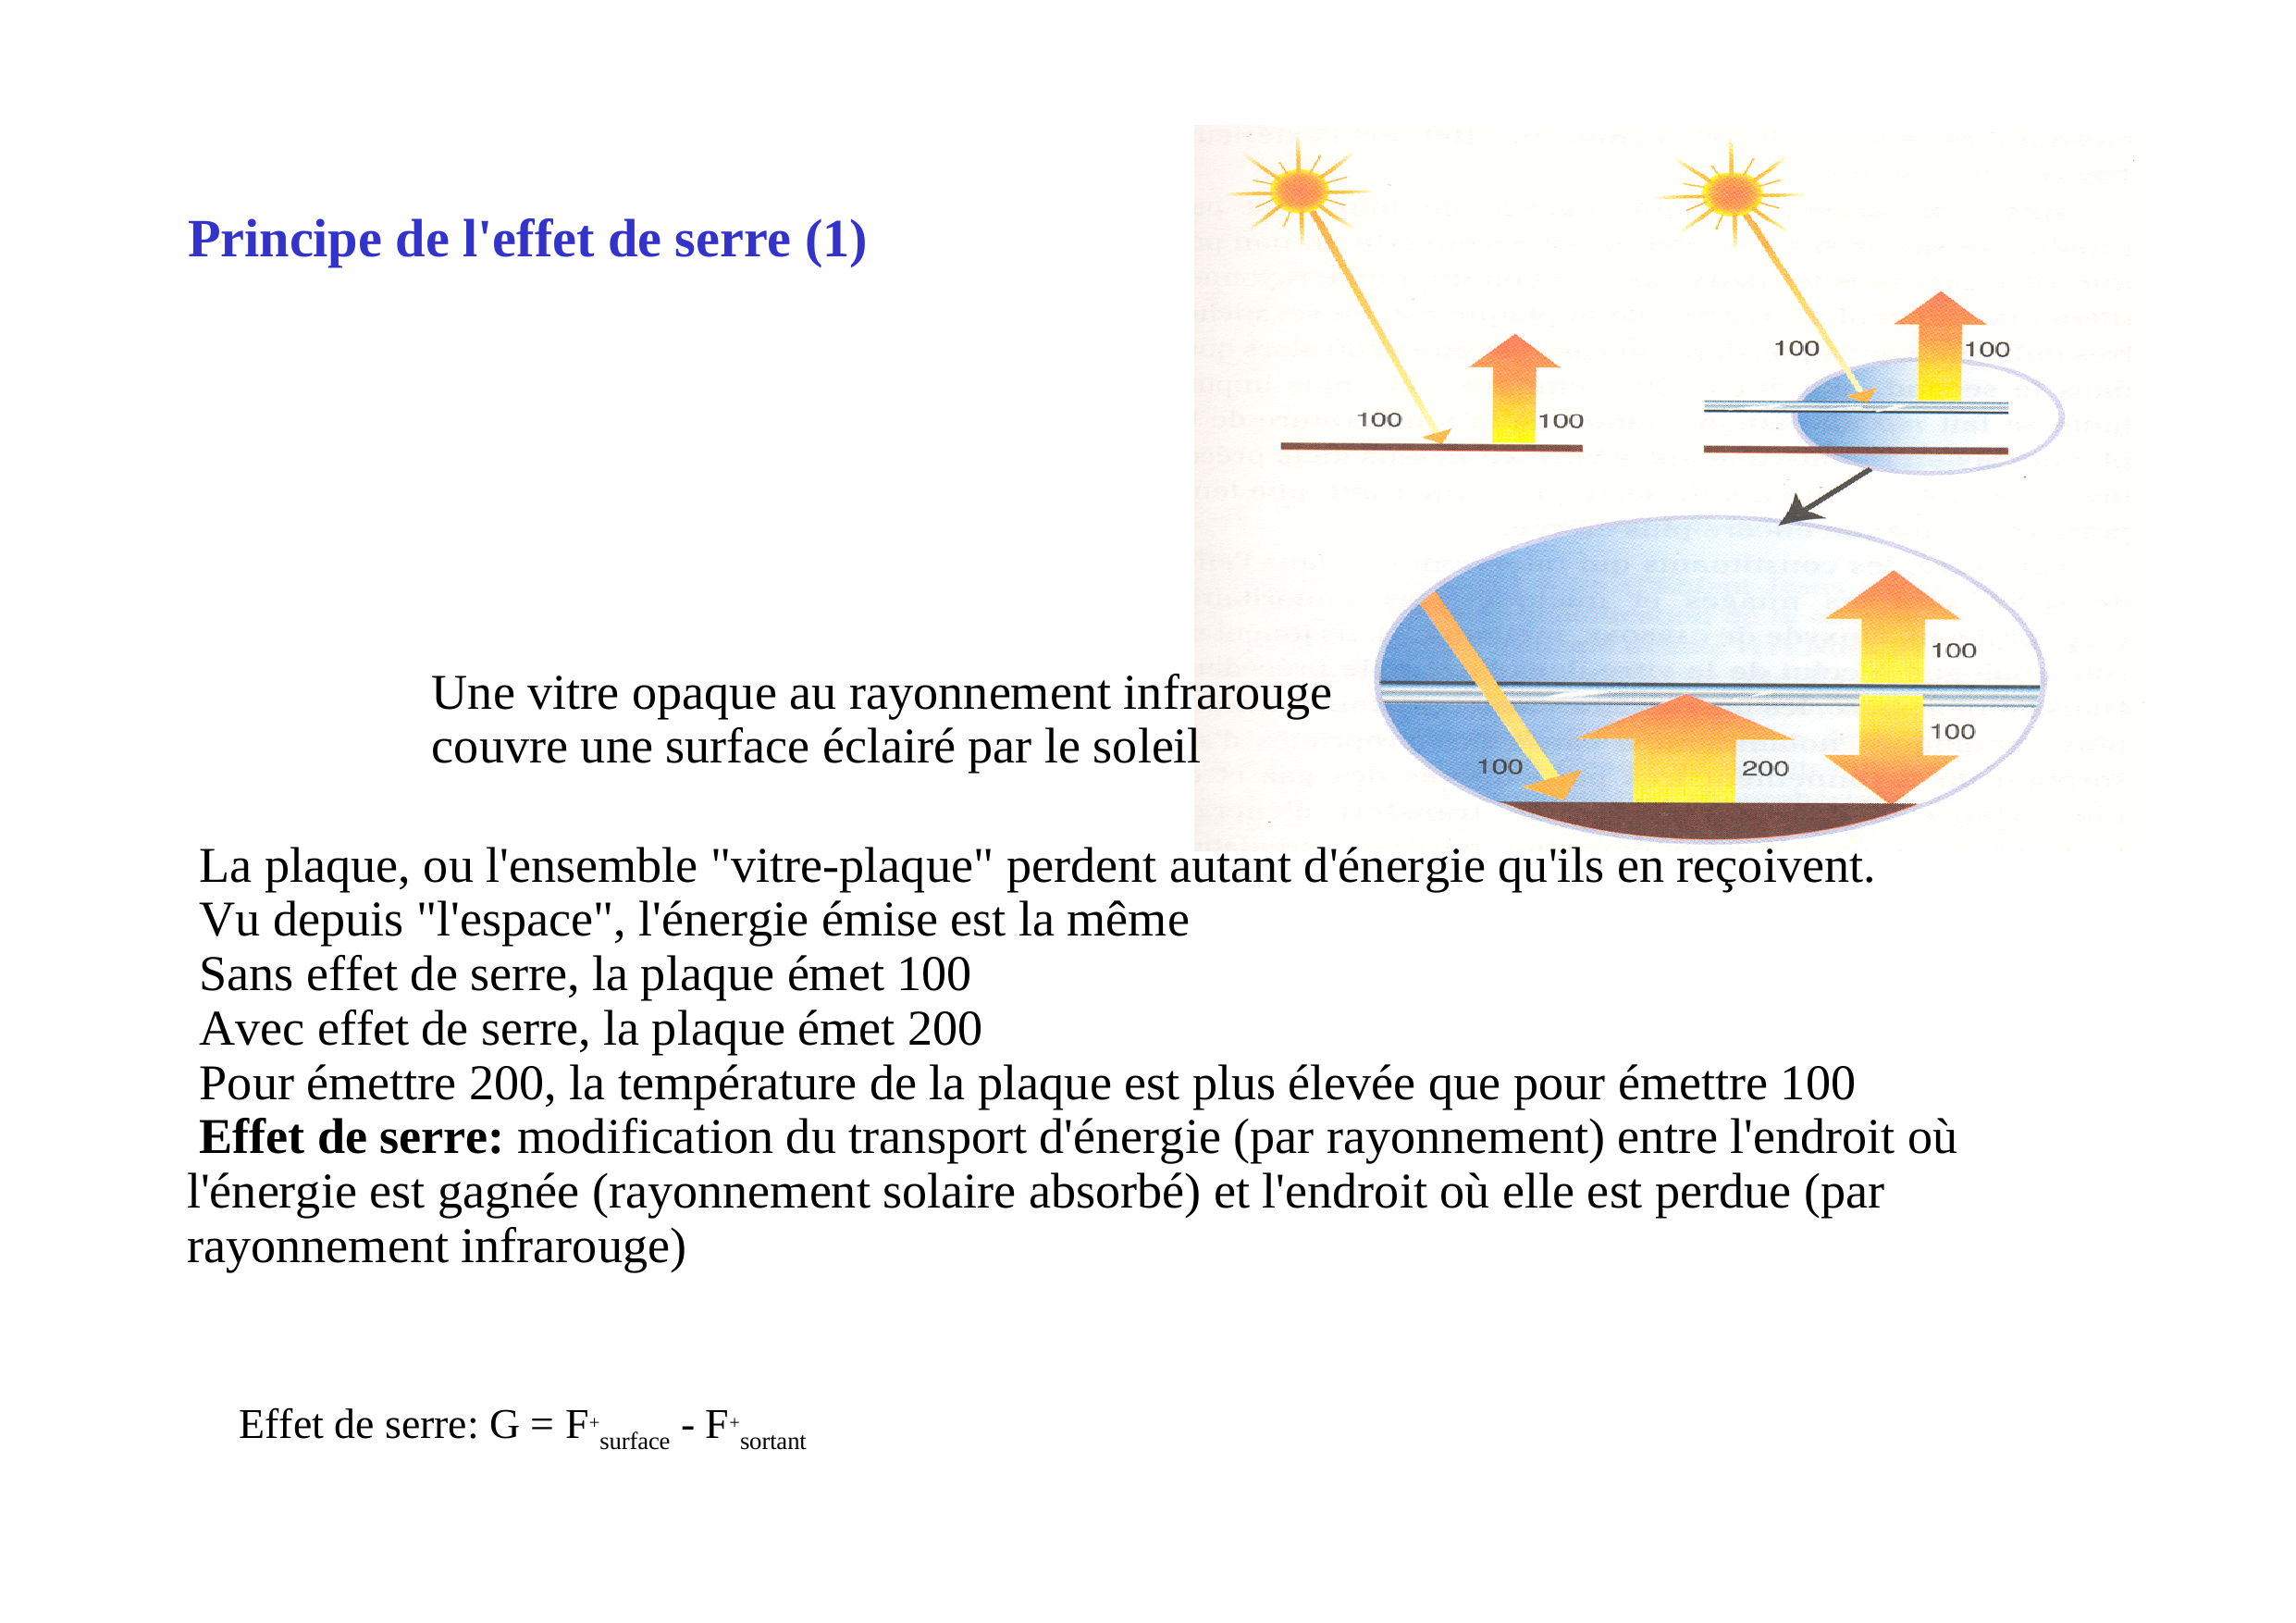

Principe de l'effet de serre (1)
Une vitre opaque au rayonnement infrarouge
couvre une surface éclairé par le soleil
 La plaque, ou l'ensemble "vitre-plaque" perdent autant d'énergie qu'ils en reçoivent.
 Vu depuis "l'espace", l'énergie émise est la même
 Sans effet de serre, la plaque émet 100
 Avec effet de serre, la plaque émet 200
 Pour émettre 200, la température de la plaque est plus élevée que pour émettre 100
 Effet de serre: modification du transport d'énergie (par rayonnement) entre l'endroit où l'énergie est gagnée (rayonnement solaire absorbé) et l'endroit où elle est perdue (par rayonnement infrarouge)
Effet de serre: G = F+surface - F+sortant